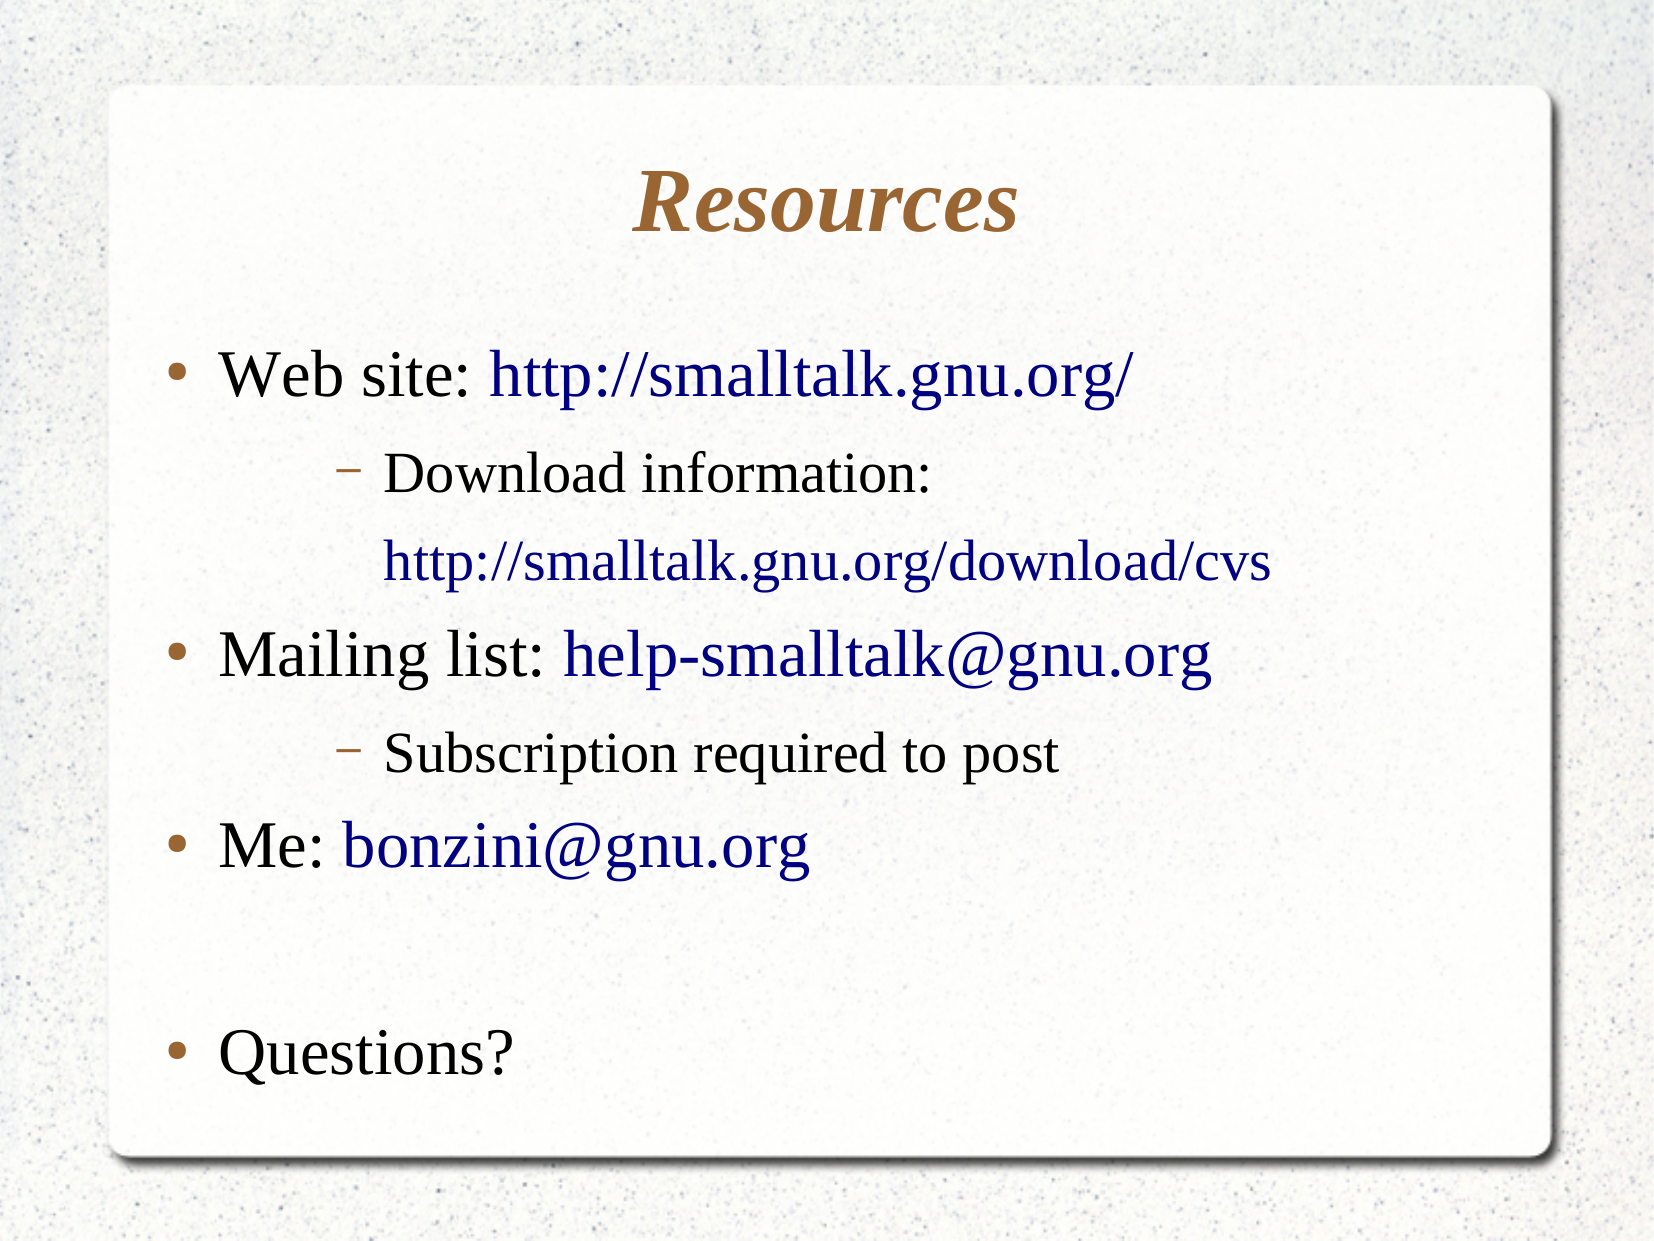

# Resources
Web site: http://smalltalk.gnu.org/
Download information:
http://smalltalk.gnu.org/download/cvs
Mailing list: help-smalltalk@gnu.org
Subscription required to post
Me: bonzini@gnu.org
Questions?